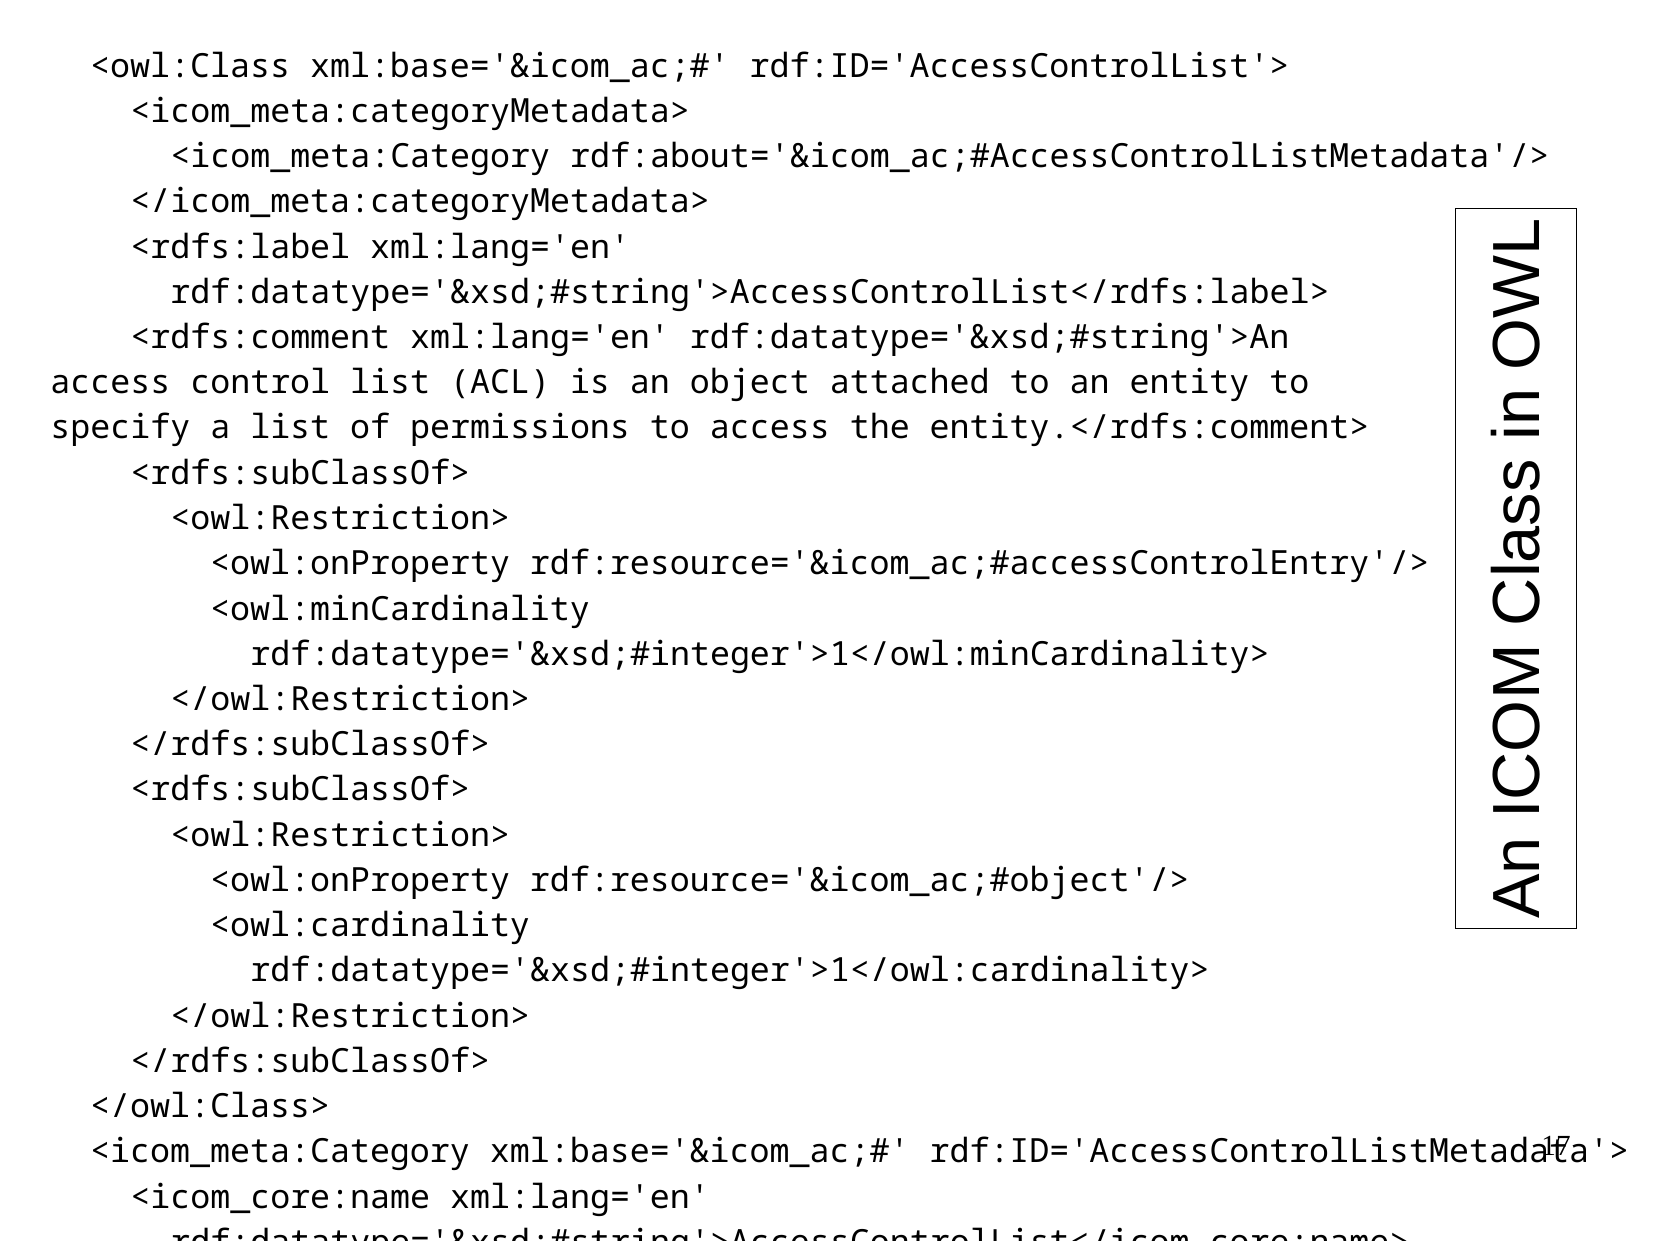

<owl:Class xml:base='&icom_ac;#' rdf:ID='AccessControlList'>
 <icom_meta:categoryMetadata>
 <icom_meta:Category rdf:about='&icom_ac;#AccessControlListMetadata'/>
 </icom_meta:categoryMetadata>
 <rdfs:label xml:lang='en'
 rdf:datatype='&xsd;#string'>AccessControlList</rdfs:label>
 <rdfs:comment xml:lang='en' rdf:datatype='&xsd;#string'>An
access control list (ACL) is an object attached to an entity to
specify a list of permissions to access the entity.</rdfs:comment>
 <rdfs:subClassOf>
 <owl:Restriction>
 <owl:onProperty rdf:resource='&icom_ac;#accessControlEntry'/>
 <owl:minCardinality
 rdf:datatype='&xsd;#integer'>1</owl:minCardinality>
 </owl:Restriction>
 </rdfs:subClassOf>
 <rdfs:subClassOf>
 <owl:Restriction>
 <owl:onProperty rdf:resource='&icom_ac;#object'/>
 <owl:cardinality
 rdf:datatype='&xsd;#integer'>1</owl:cardinality>
 </owl:Restriction>
 </rdfs:subClassOf>
 </owl:Class>
 <icom_meta:Category xml:base='&icom_ac;#' rdf:ID='AccessControlListMetadata'>
 <icom_core:name xml:lang='en'
 rdf:datatype='&xsd;#string'>AccessControlList</icom_core:name>
 <icom_core:description xml:lang='en' rdf:datatype='&xsd;#string'>An
access control list (ACL) is an object attached to an entity to
specify a list of permissions to access the entity.</icom_core:description>
# An ICOM Class in OWL
17